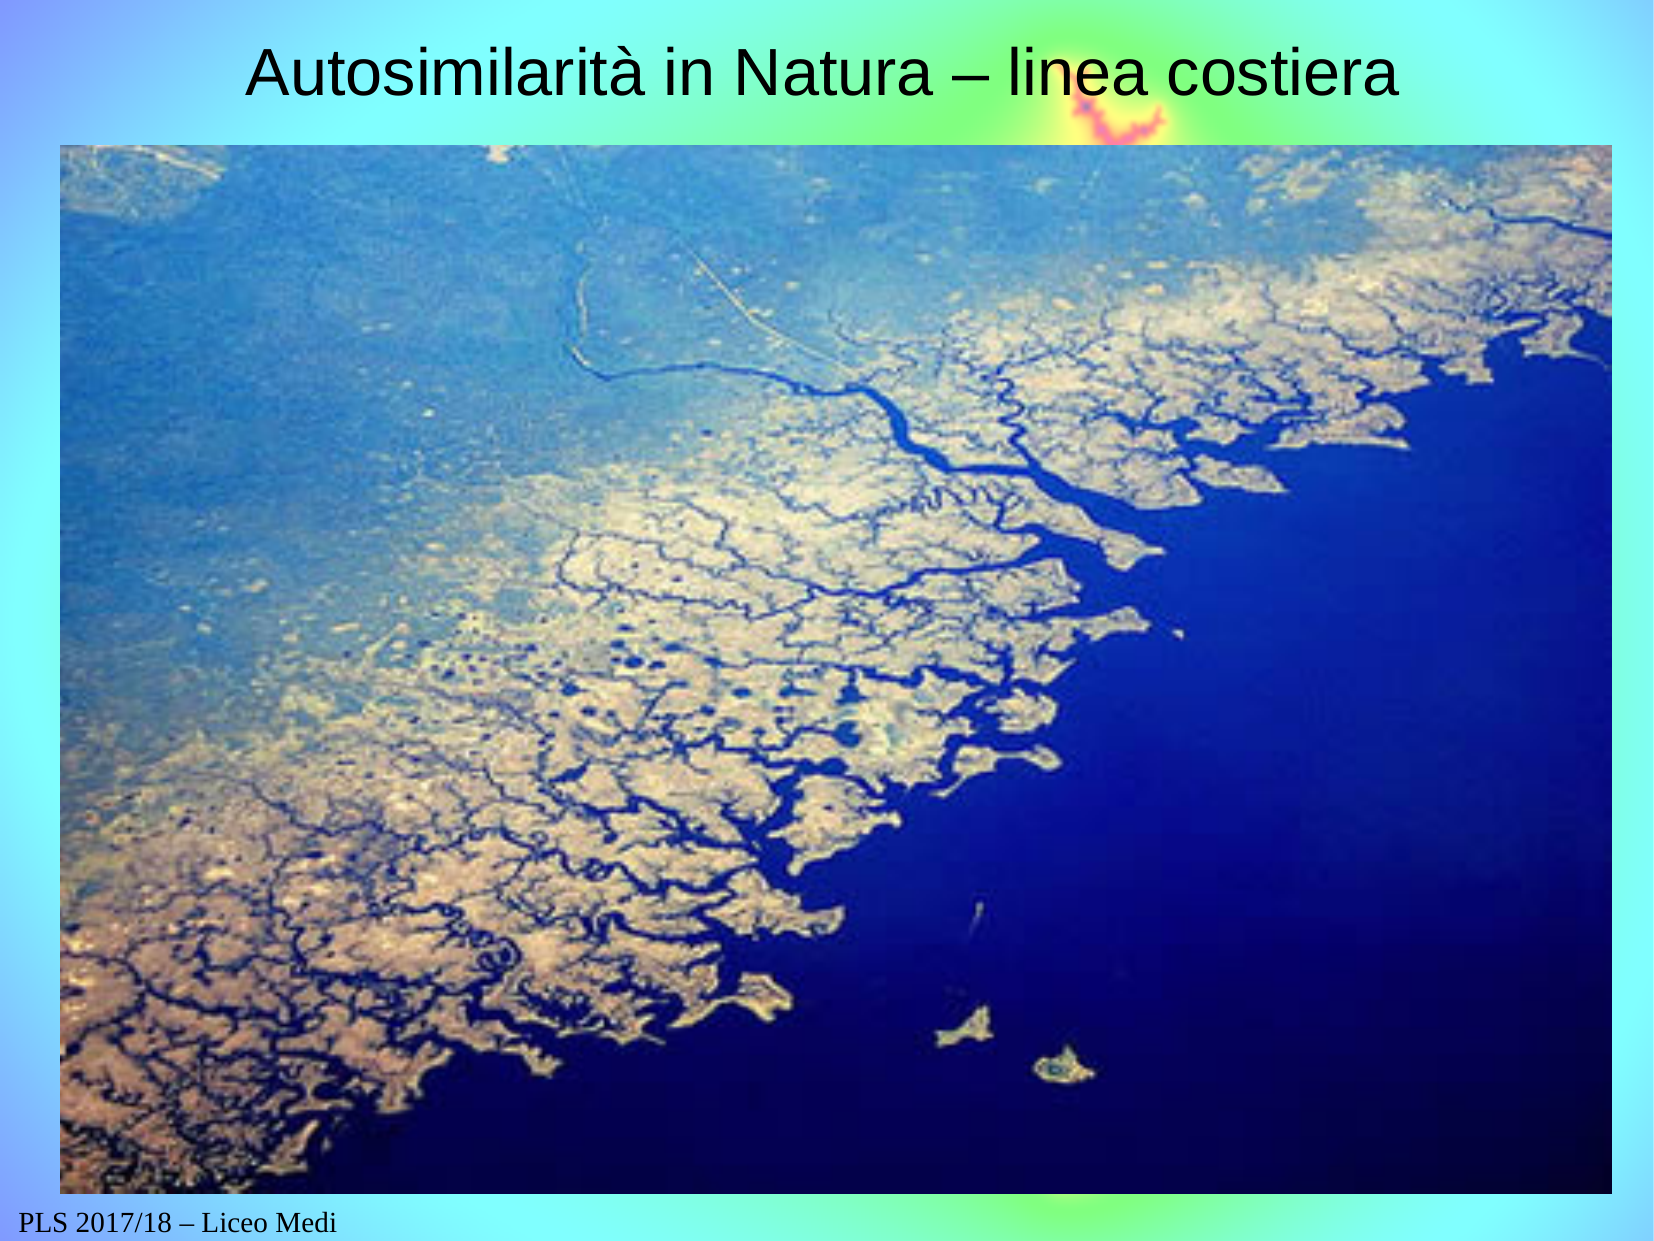

# Autosimilarità in Natura – linea costiera